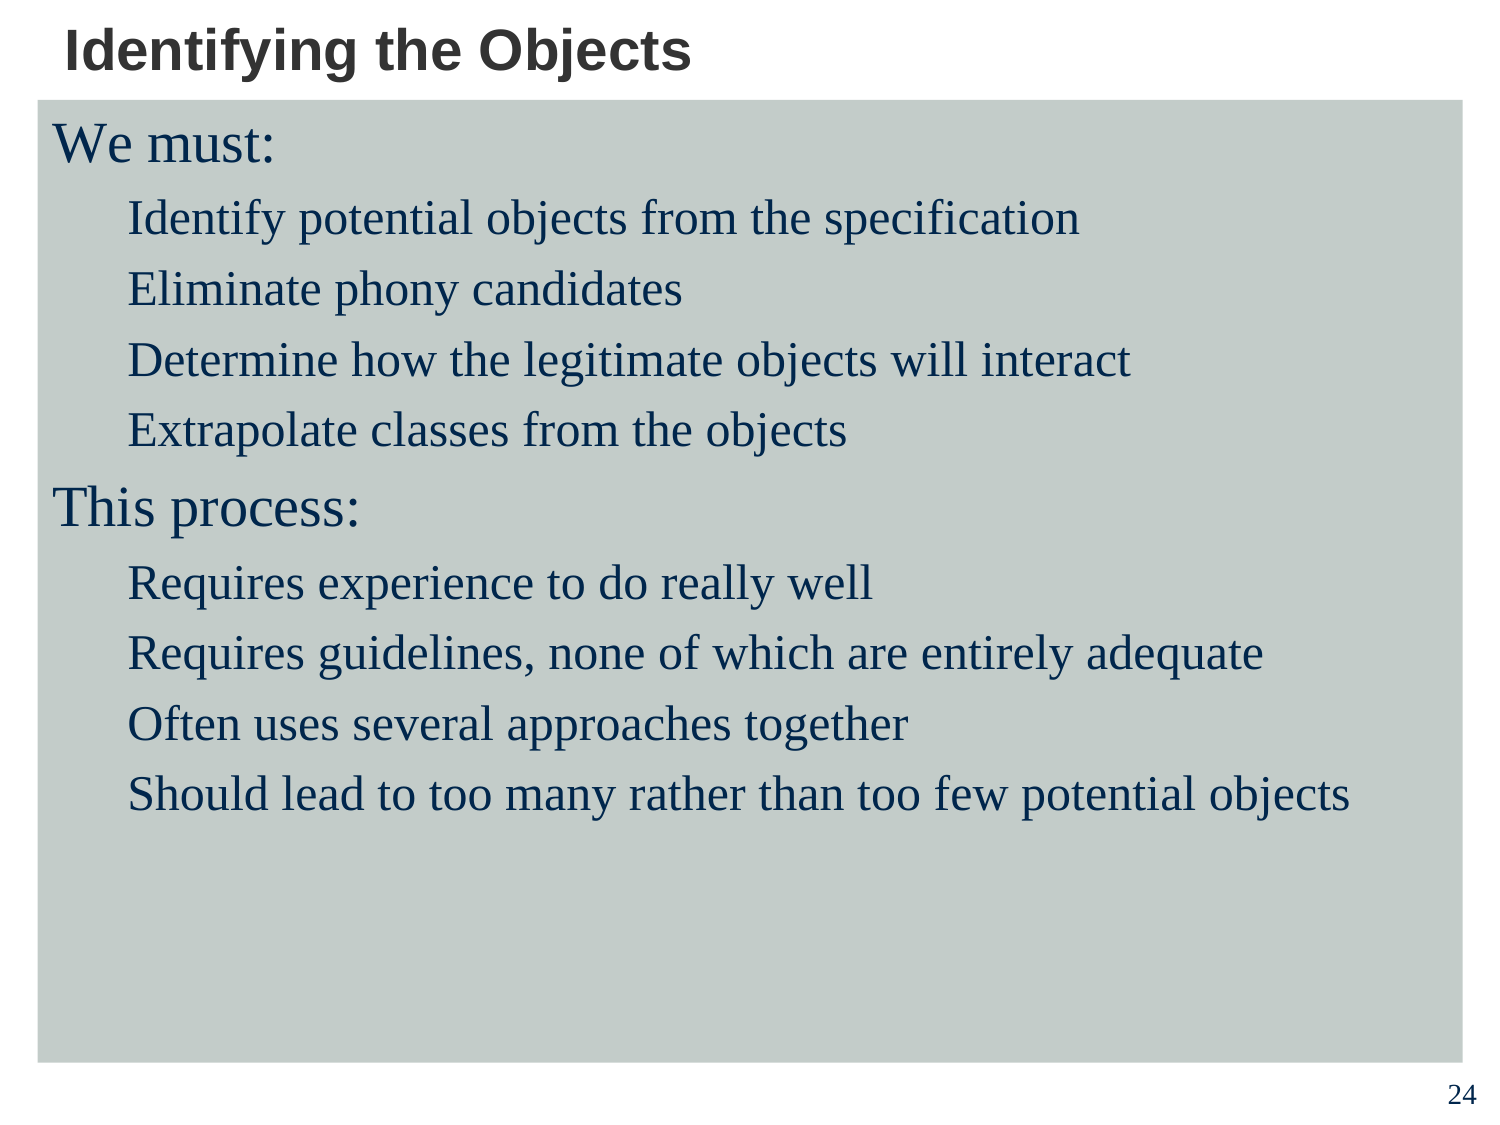

# Identifying the Objects
We must:
Identify potential objects from the specification
Eliminate phony candidates
Determine how the legitimate objects will interact
Extrapolate classes from the objects
This process:
Requires experience to do really well
Requires guidelines, none of which are entirely adequate
Often uses several approaches together
Should lead to too many rather than too few potential objects